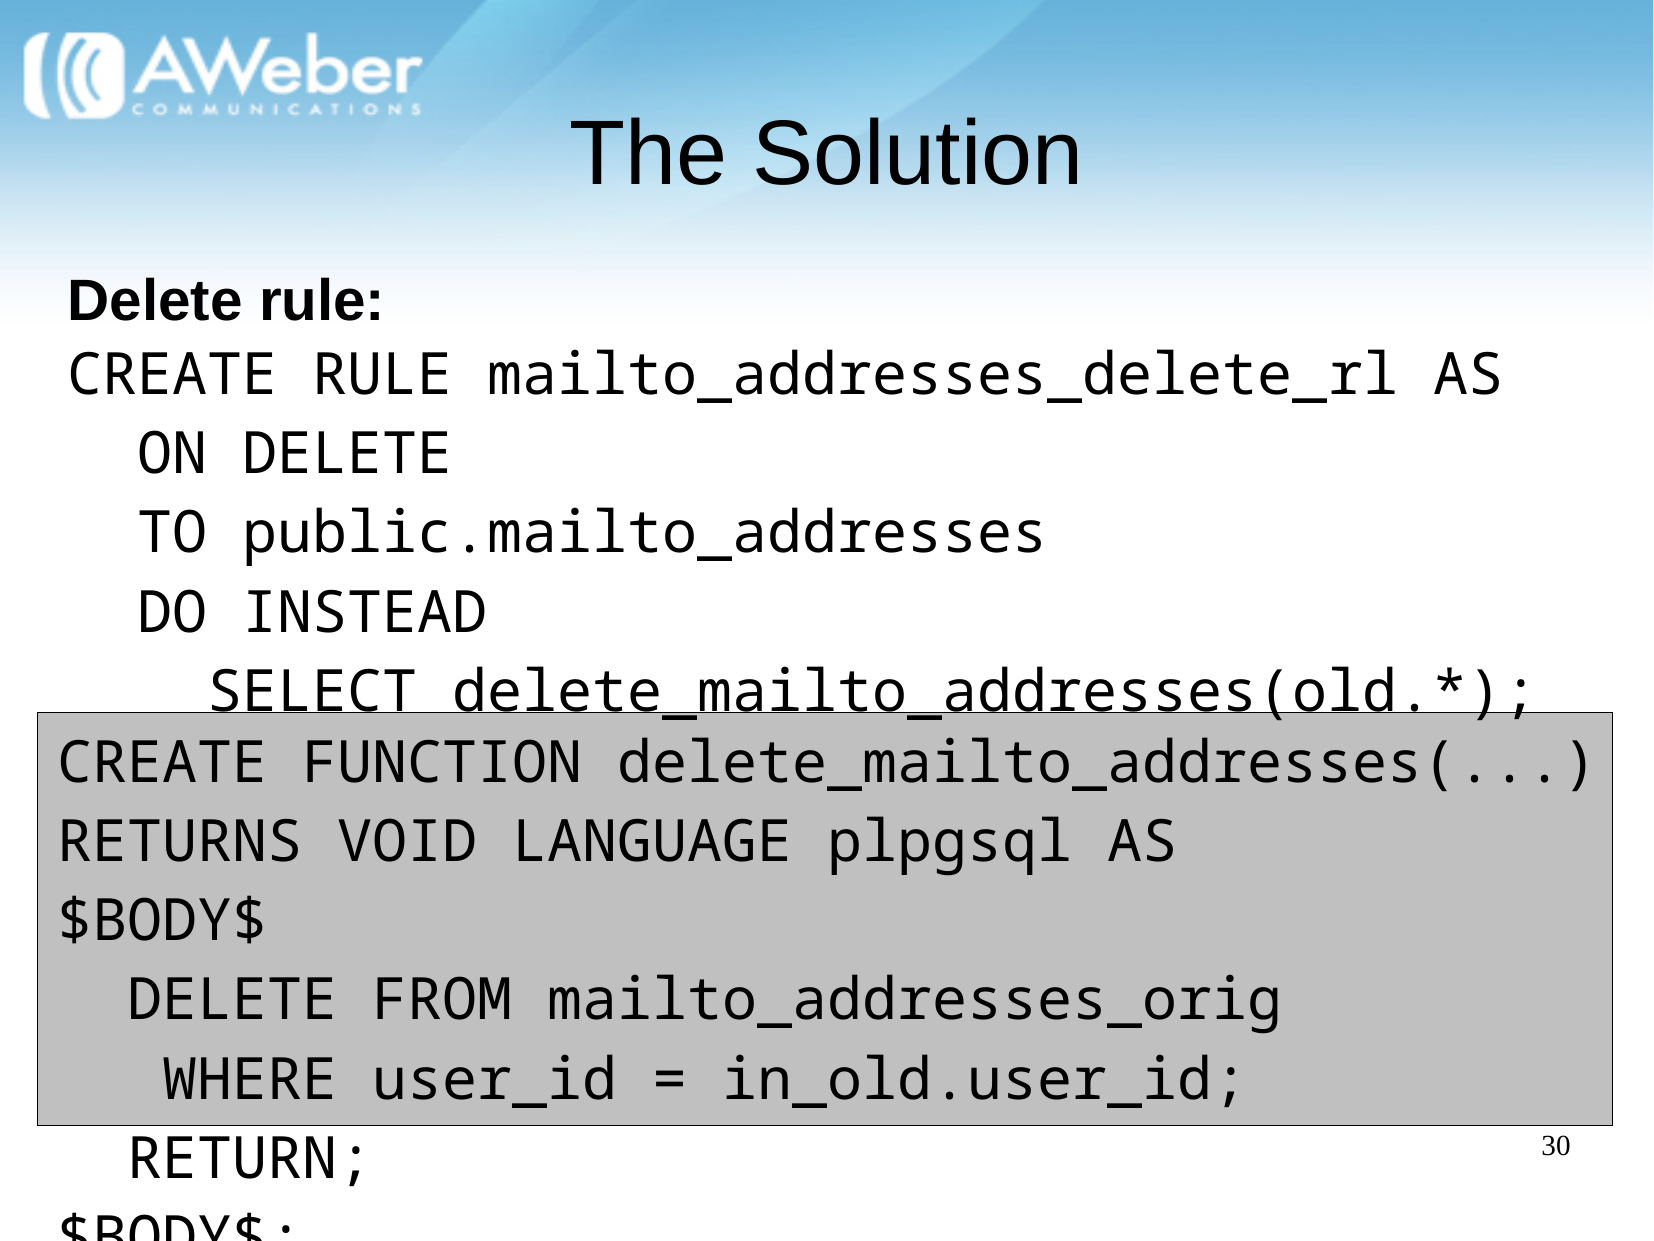

# The Solution
Delete rule:
CREATE RULE mailto_addresses_delete_rl AS
 ON DELETE
 TO public.mailto_addresses
 DO INSTEAD
 SELECT delete_mailto_addresses(old.*);
CREATE FUNCTION delete_mailto_addresses(...)
RETURNS VOID LANGUAGE plpgsql AS
$BODY$
 DELETE FROM mailto_addresses_orig
 WHERE user_id = in_old.user_id;
 RETURN;
$BODY$;
30